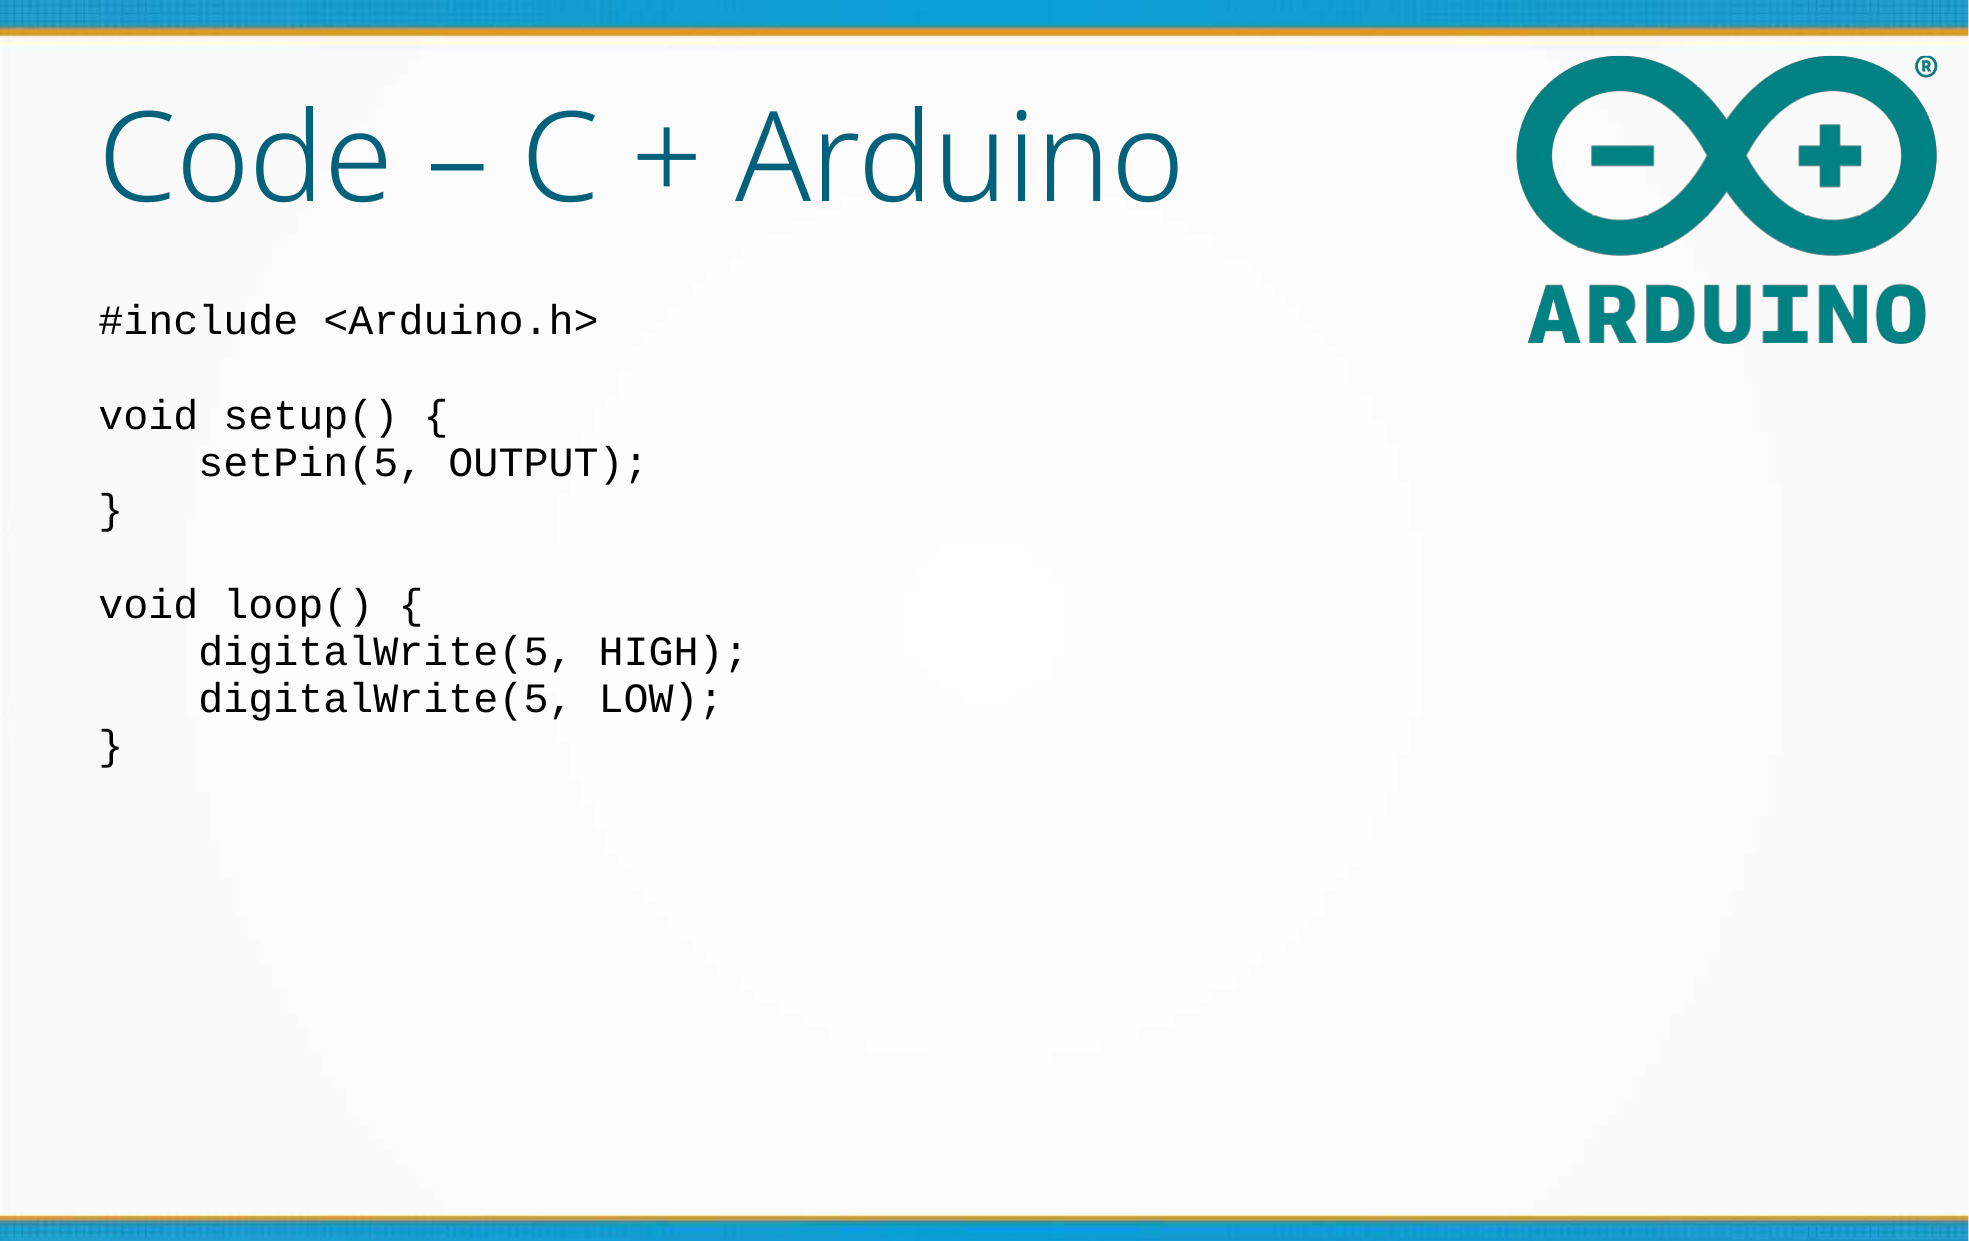

# Code – C + Arduino
#include <Arduino.h>
void setup() {
 setPin(5, OUTPUT);
}
void loop() {
 digitalWrite(5, HIGH);
 digitalWrite(5, LOW);
}